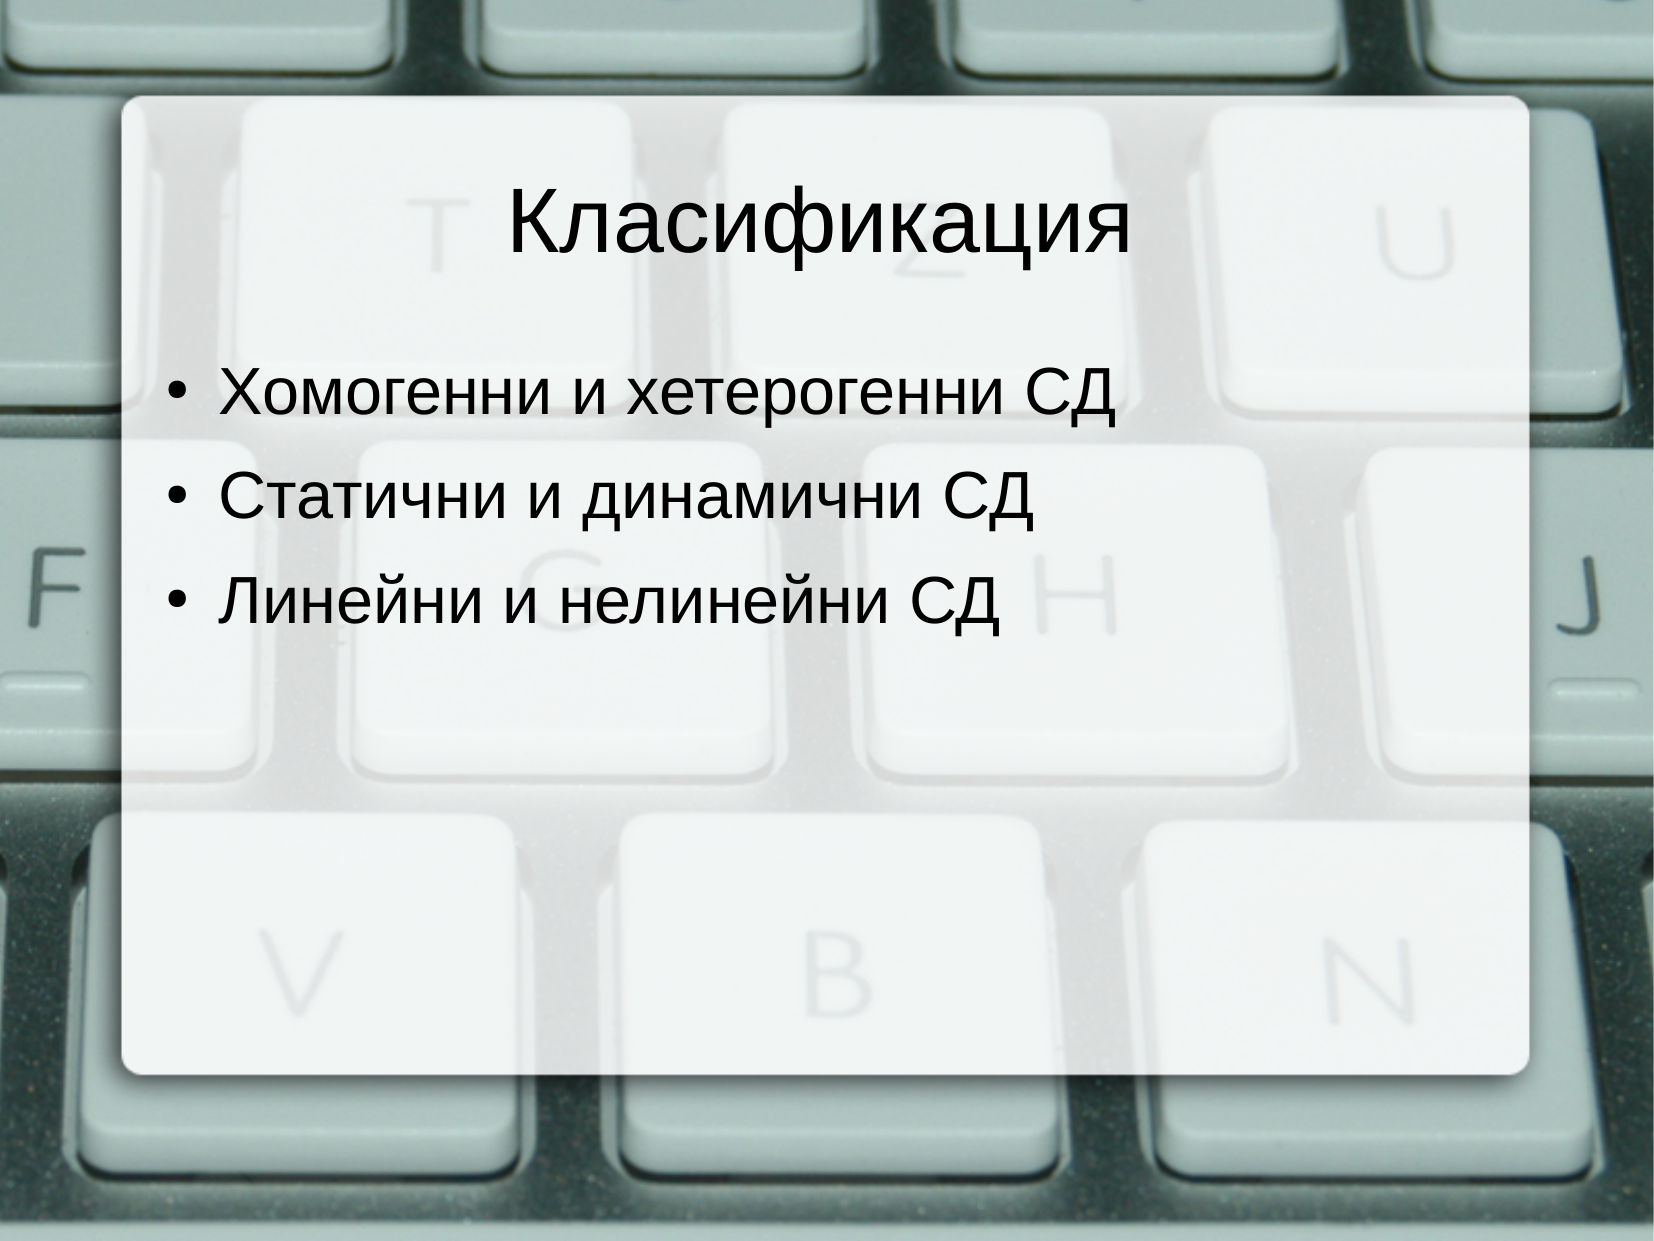

# Класификация
Хомогенни и хетерогенни СД
Статични и динамични СД
Линейни и нелинейни СД